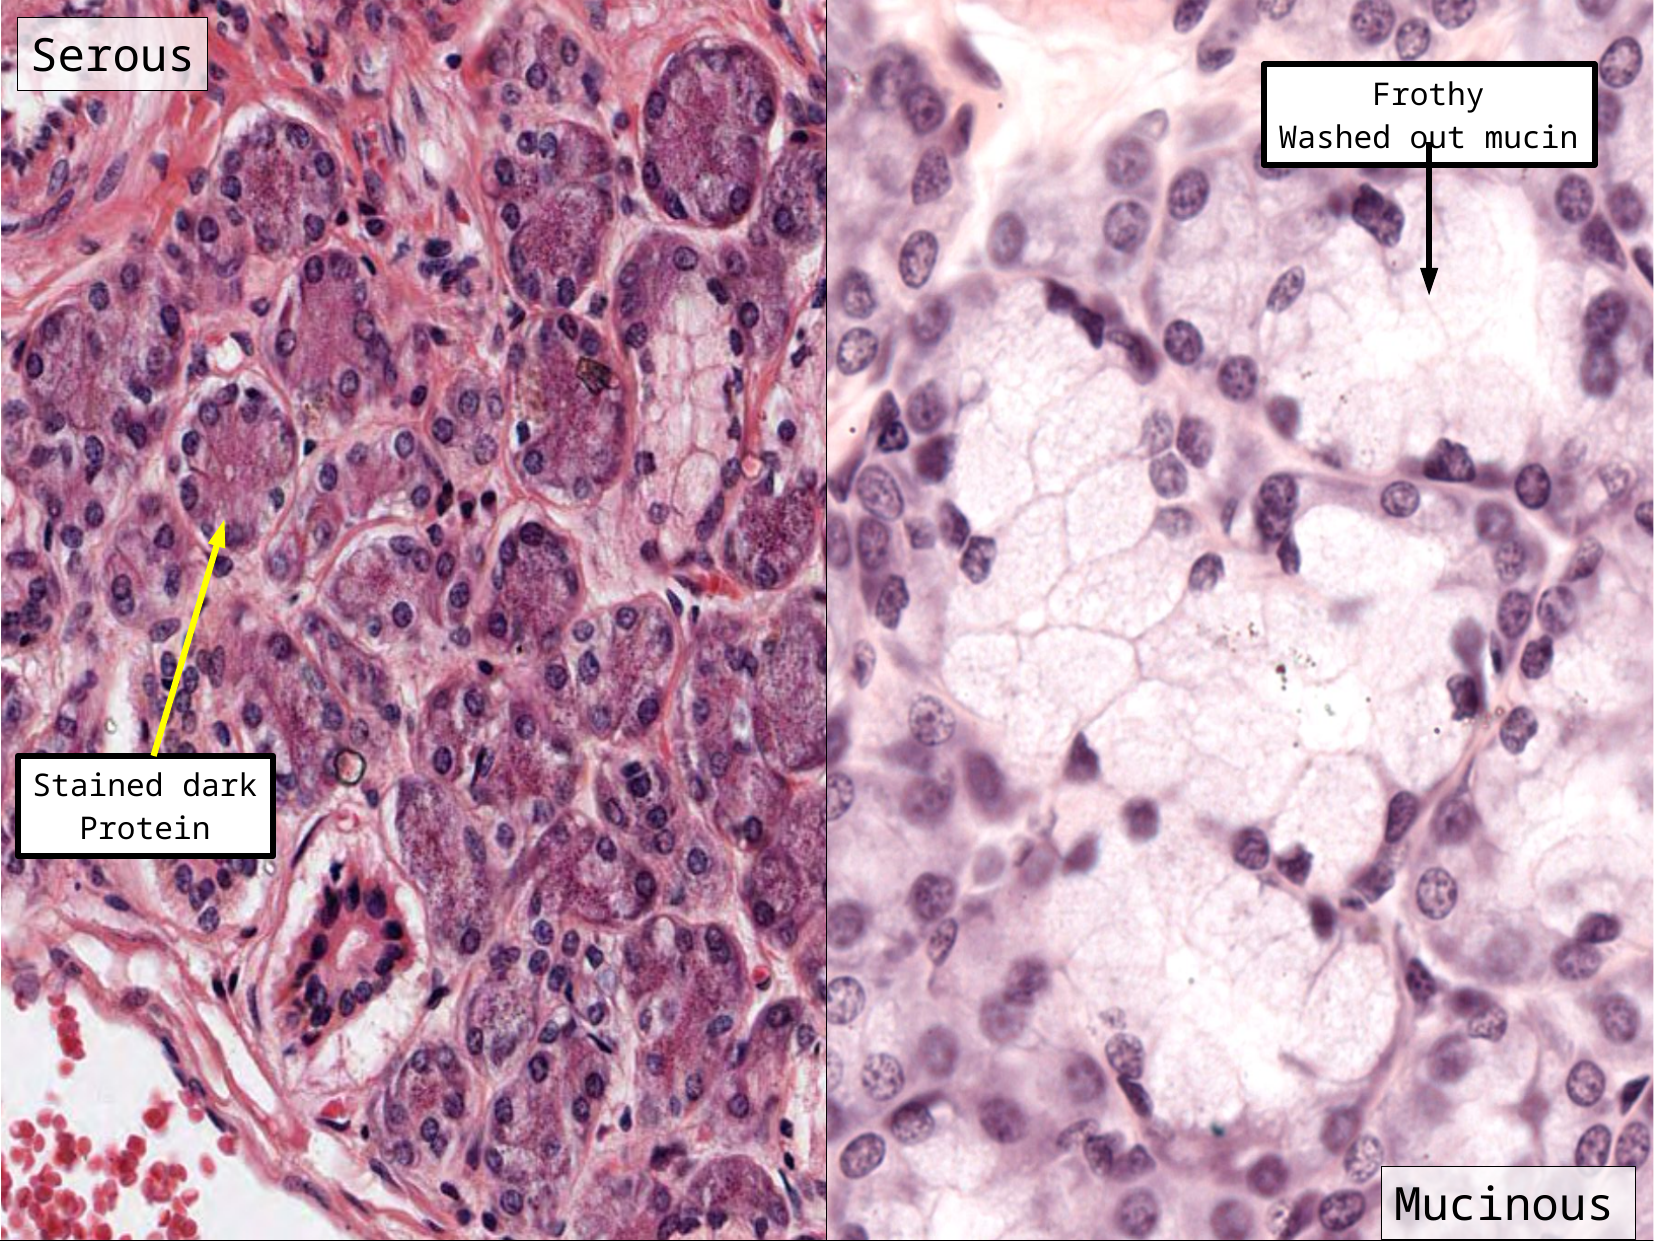

Serous
Frothy
Washed out mucin
Stained dark
Protein
Mucinous